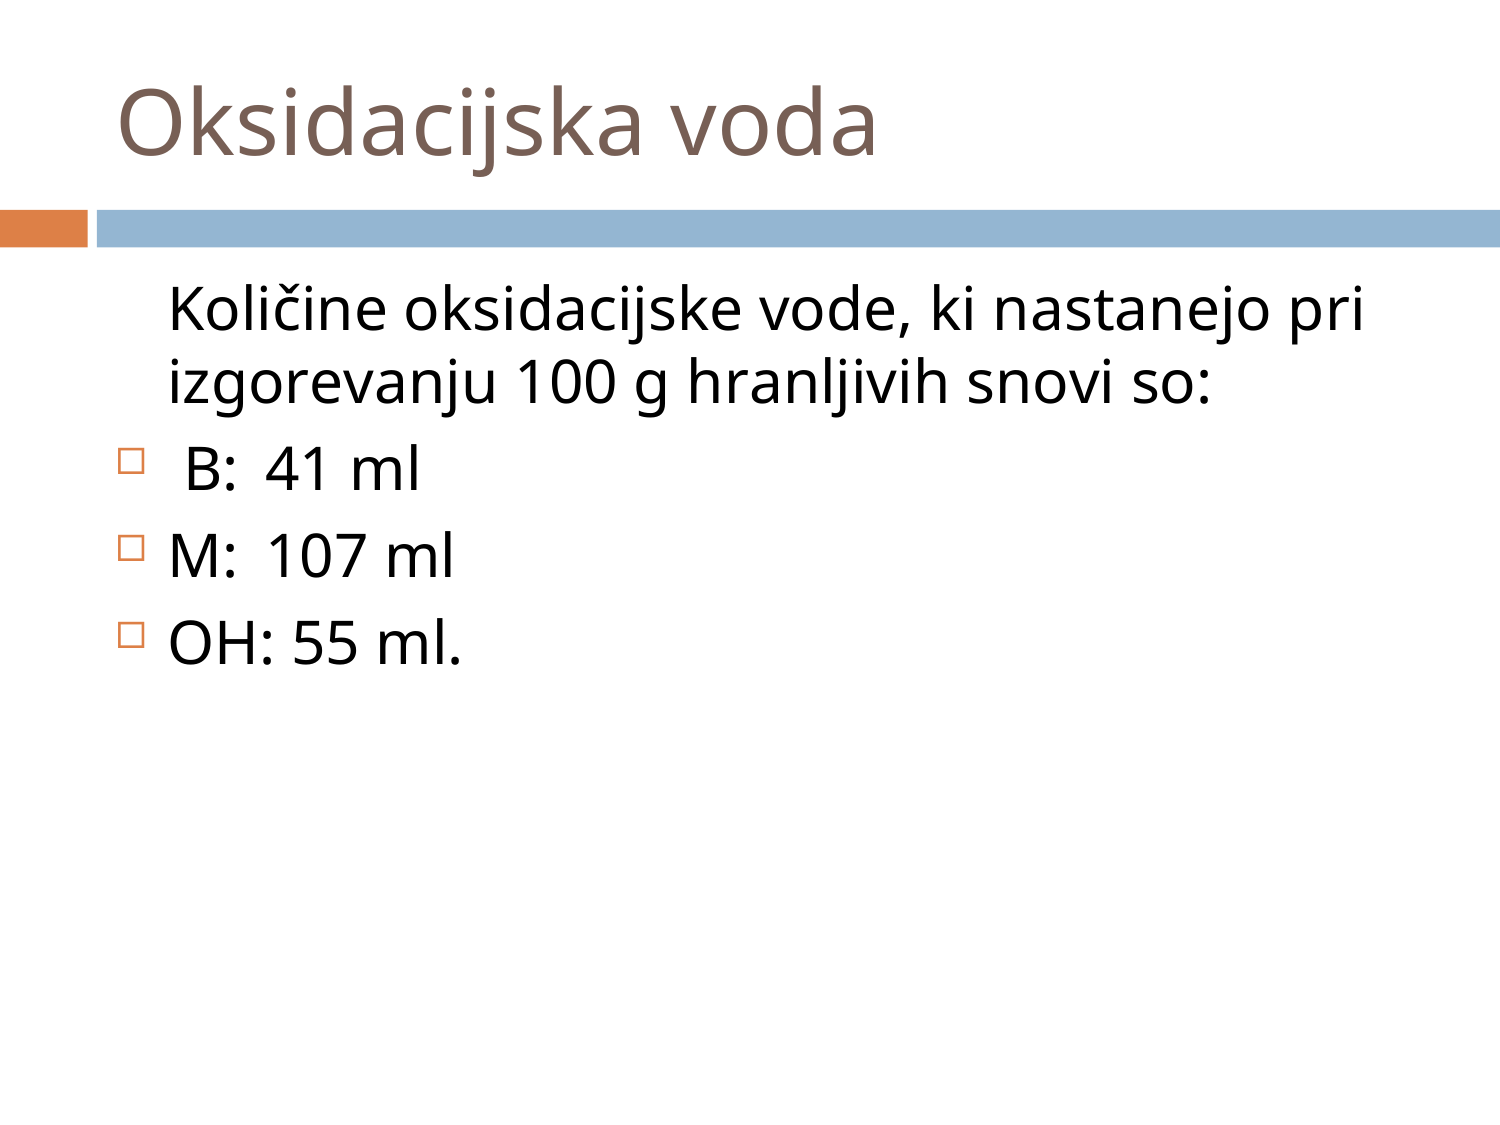

# Oksidacijska voda
	Količine oksidacijske vode, ki nastanejo pri izgorevanju 100 g hranljivih snovi so:
 B: 	41 ml
M: 	107 ml
OH: 55 ml.